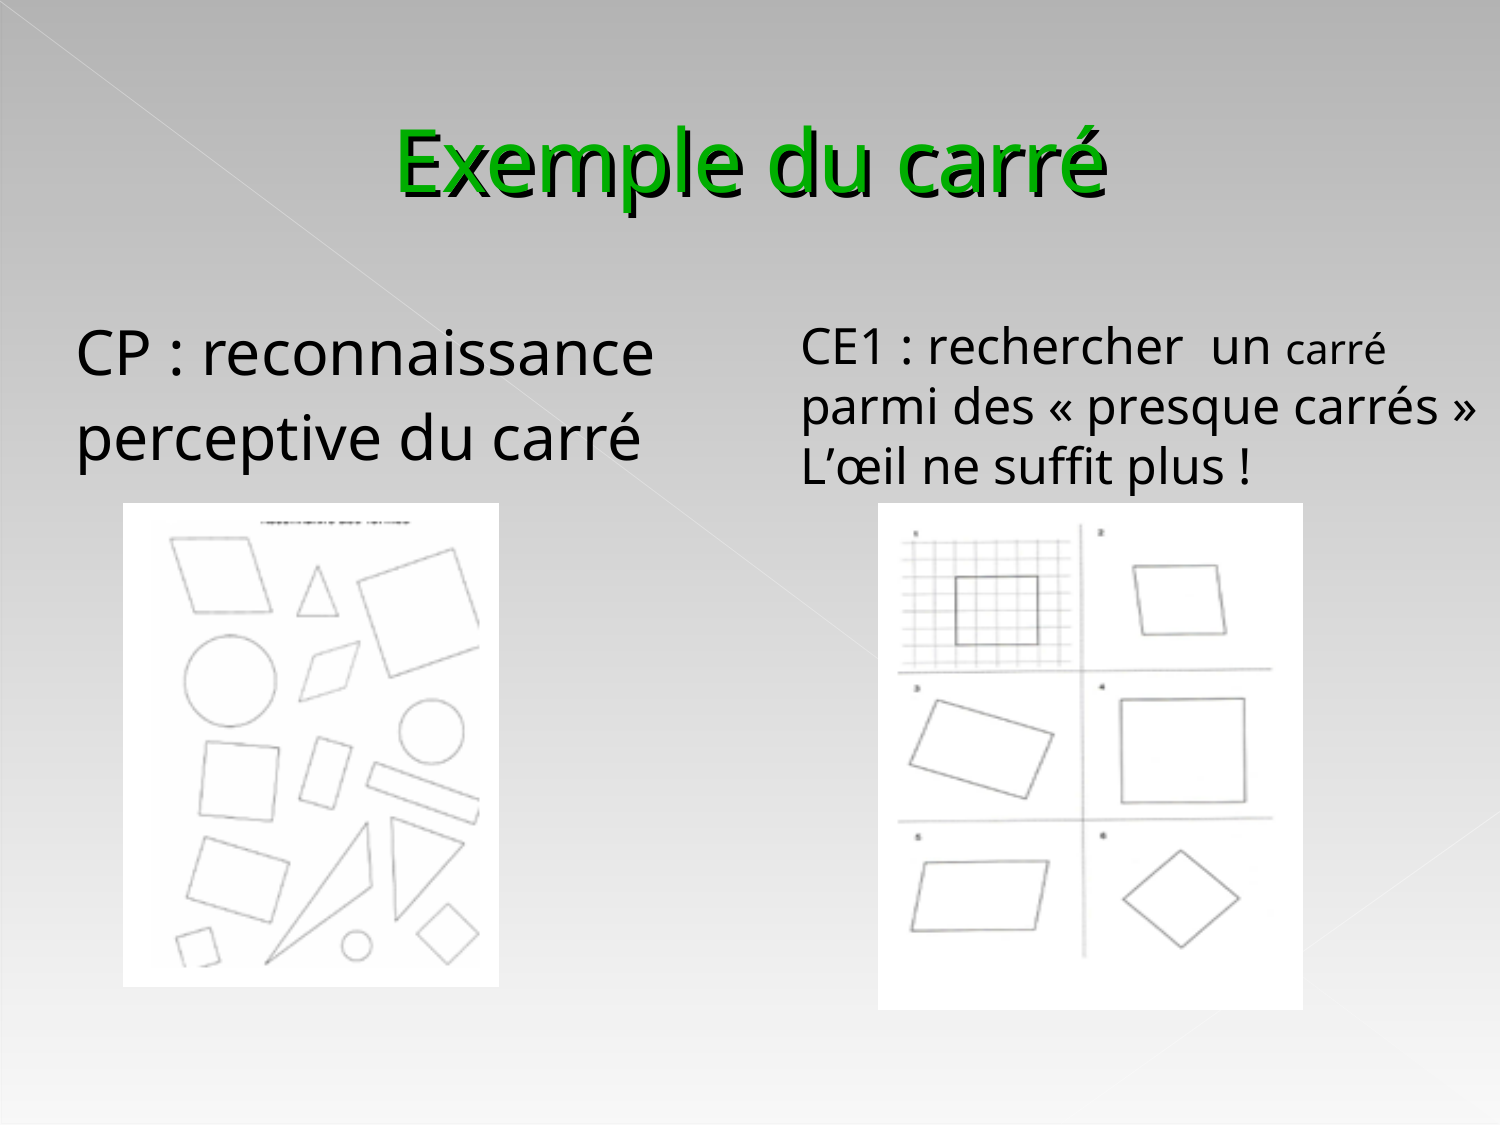

# Exemple du carré
CE1 : rechercher un carré parmi des « presque carrés » L’œil ne suffit plus !
CP : reconnaissance perceptive du carré